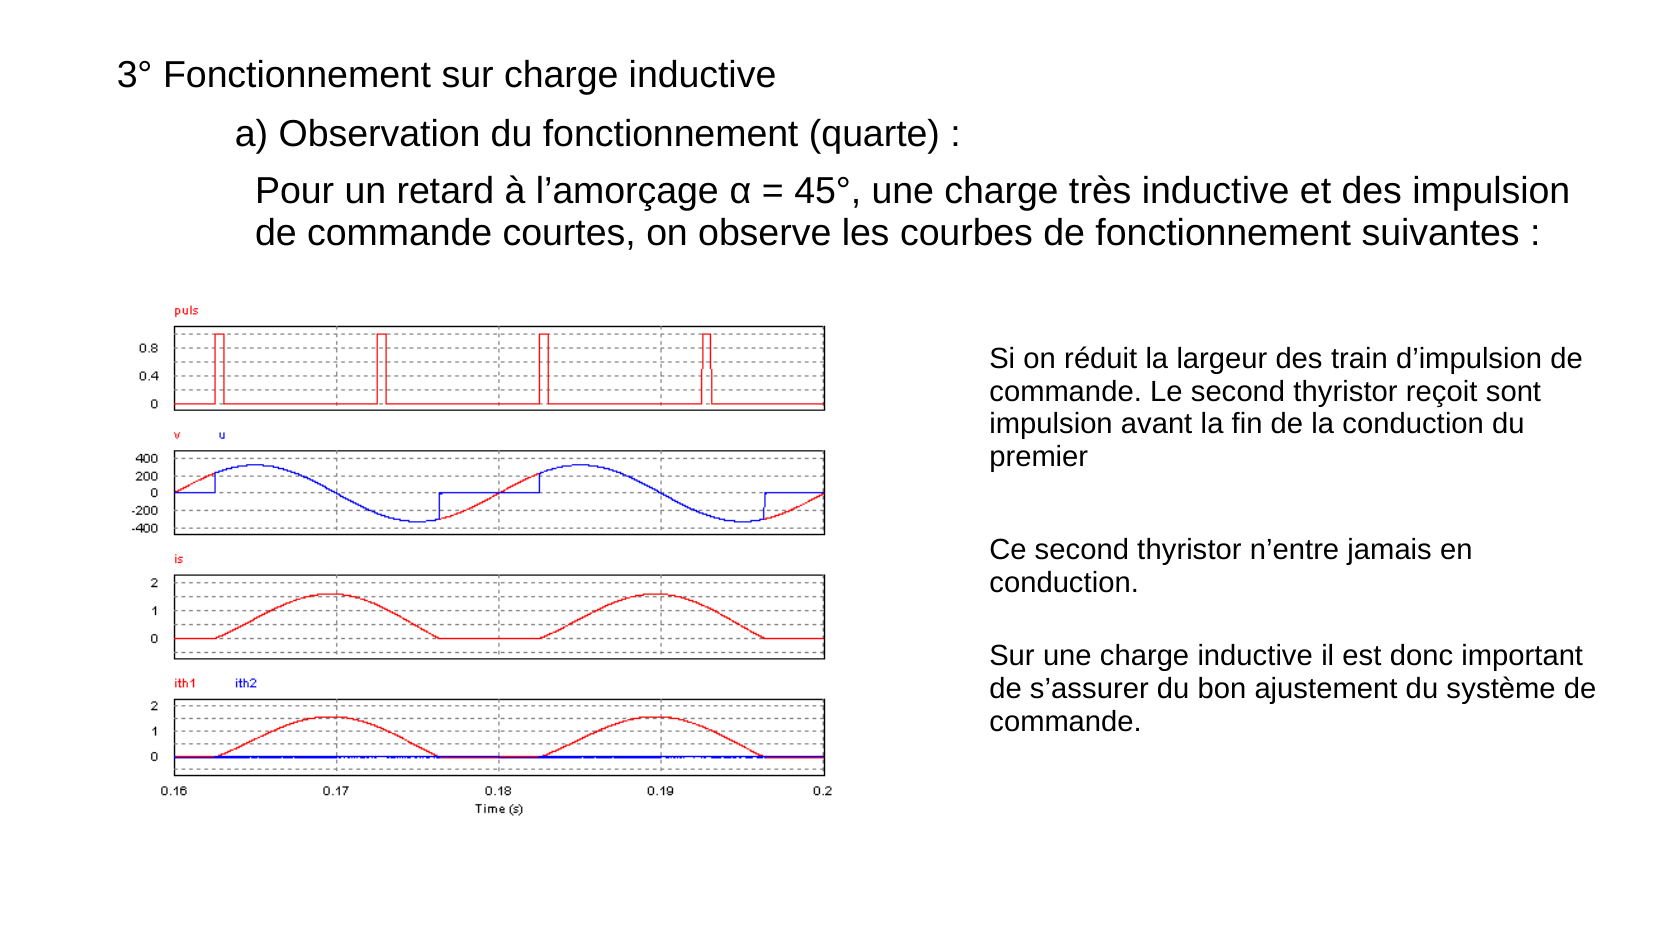

3° Fonctionnement sur charge inductive
a) Observation du fonctionnement (quarte) :
Pour un retard à l’amorçage α = 45°, une charge très inductive et des impulsion
de commande courtes, on observe les courbes de fonctionnement suivantes :
Si on réduit la largeur des train d’impulsion de commande. Le second thyristor reçoit sont impulsion avant la fin de la conduction du premier
Ce second thyristor n’entre jamais en conduction.
Sur une charge inductive il est donc important de s’assurer du bon ajustement du système de commande.